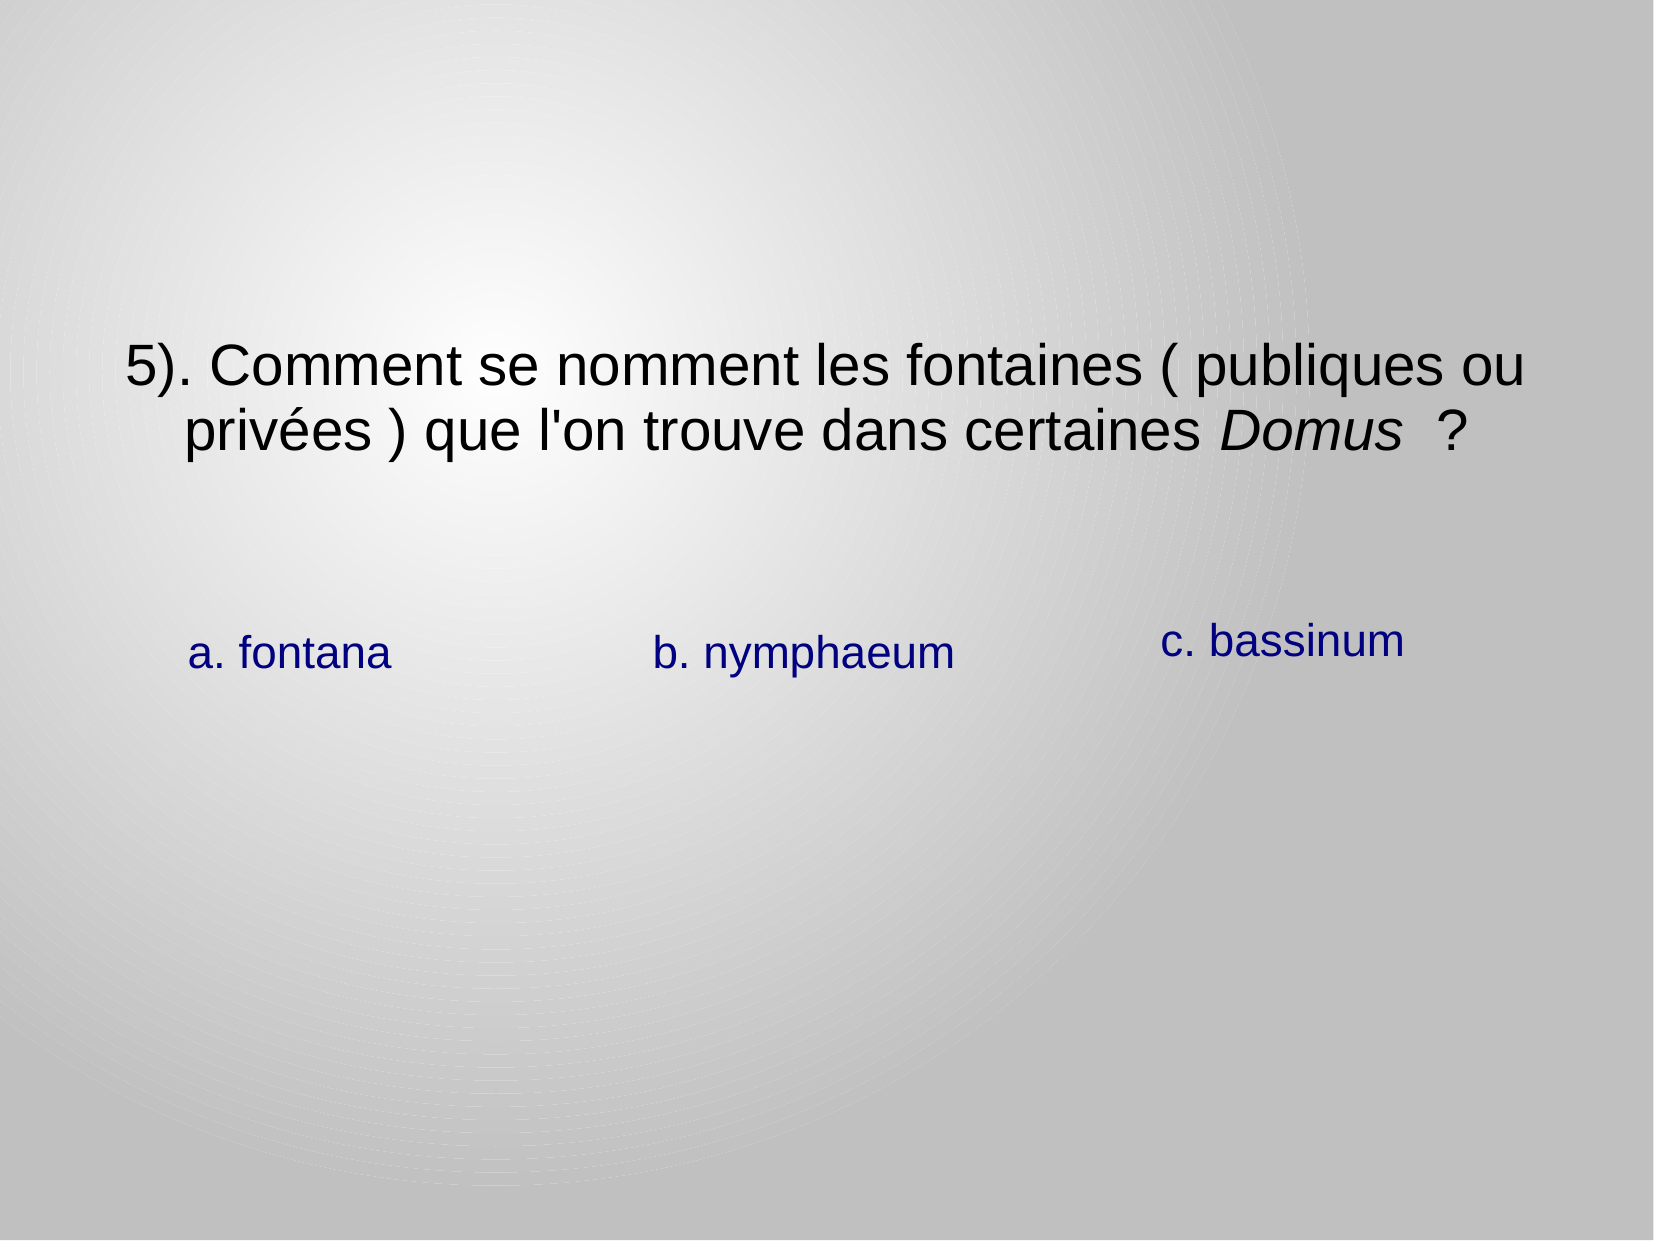

5). Comment se nomment les fontaines ( publiques ou privées ) que l'on trouve dans certaines Domus  ?
c. bassinum
a. fontana
b. nymphaeum